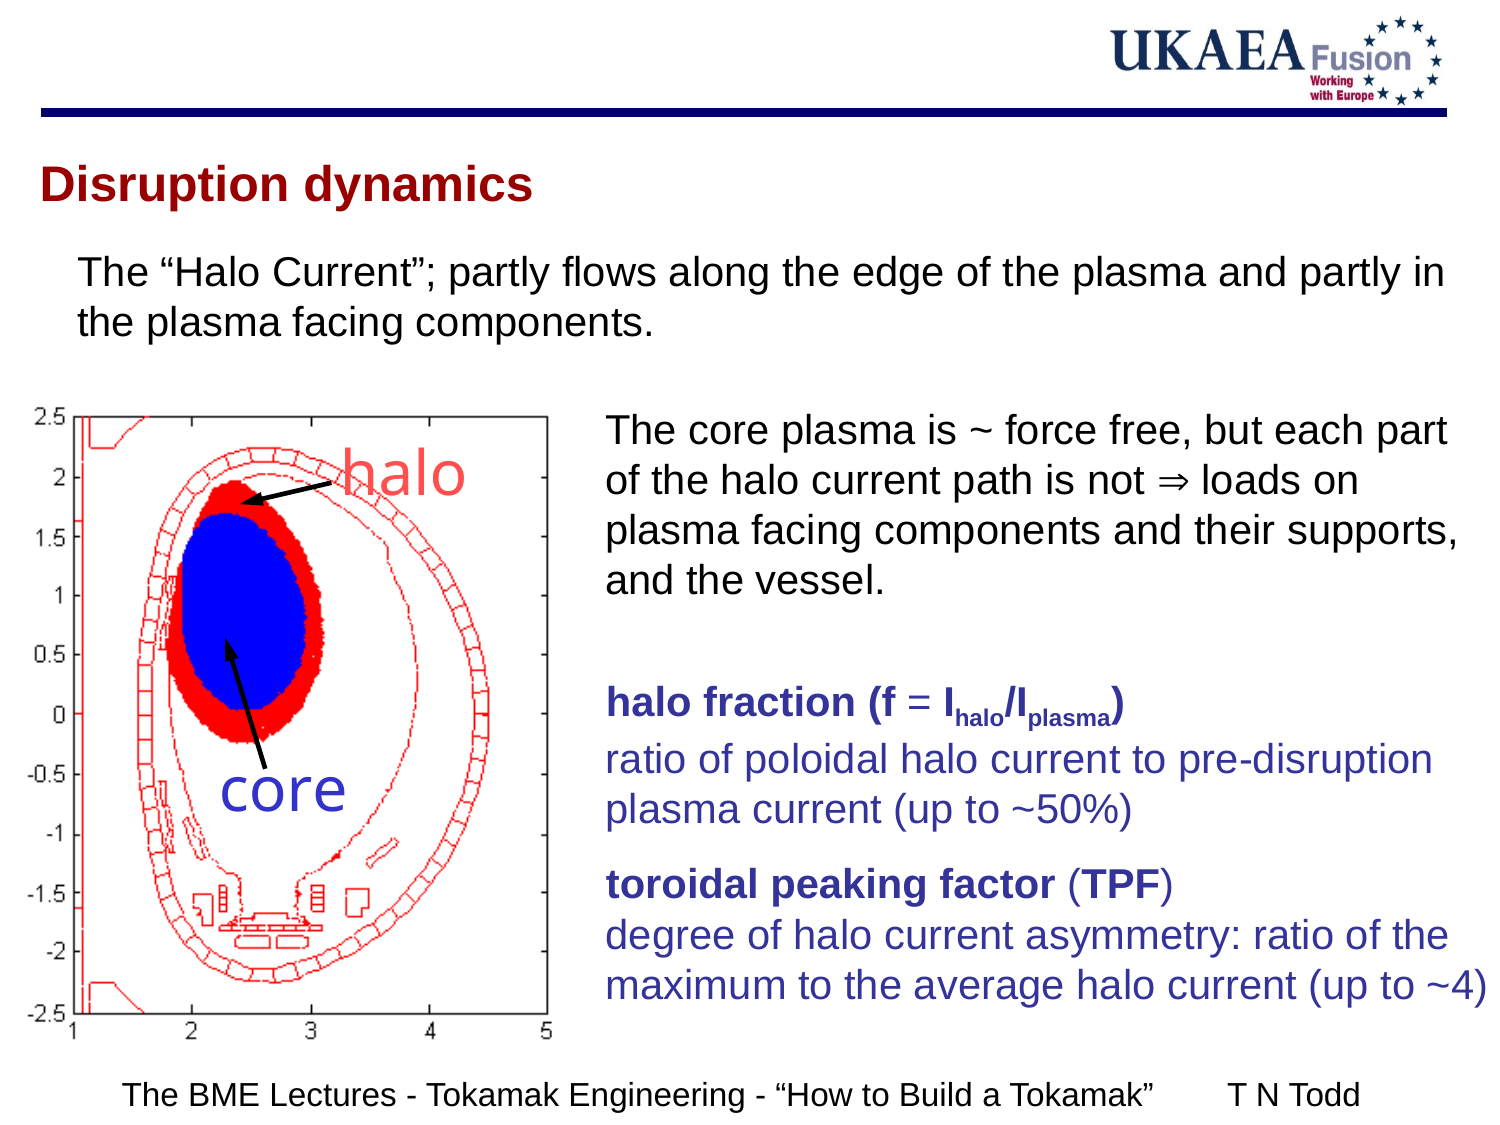

Disruption dynamics
The “Halo Current”; partly flows along the edge of the plasma and partly in the plasma facing components.
The core plasma is ~ force free, but each part of the halo current path is not  loads on plasma facing components and their supports, and the vessel.
halo
halo fraction (f = Ihalo/Iplasma)
ratio of poloidal halo current to pre-disruption plasma current (up to ~50%)
toroidal peaking factor (TPF)
degree of halo current asymmetry: ratio of the maximum to the average halo current (up to ~4)
core